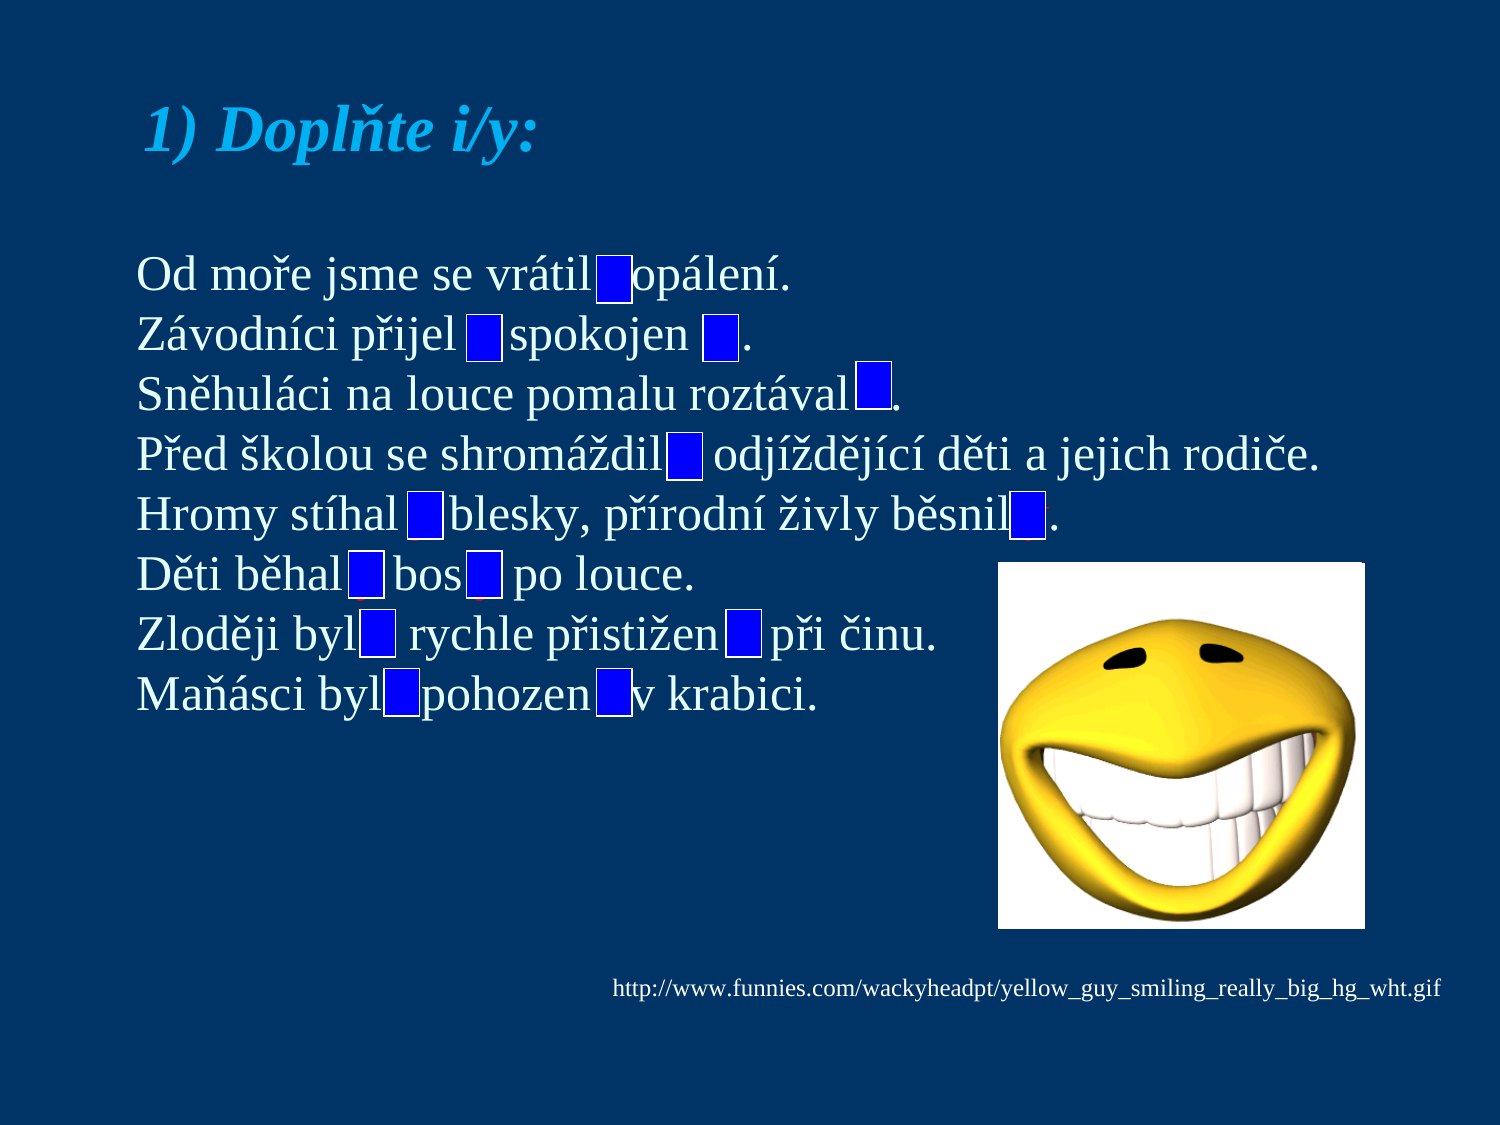

1) Doplňte i/y:
Od moře jsme se vrátil i opálení.
Závodníci přijel i spokojen i .
Sněhuláci na louce pomalu roztával i .
Před školou se shromáždil y odjíždějící děti a jejich rodiče. Hromy stíhal y blesky, přírodní živly běsnil y.
Děti běhal y bos y po louce.
Zloději byl i rychle přistižen i při činu.
Maňásci byl i pohozen i v krabici.
http://www.funnies.com/wackyheadpt/yellow_guy_smiling_really_big_hg_wht.gif